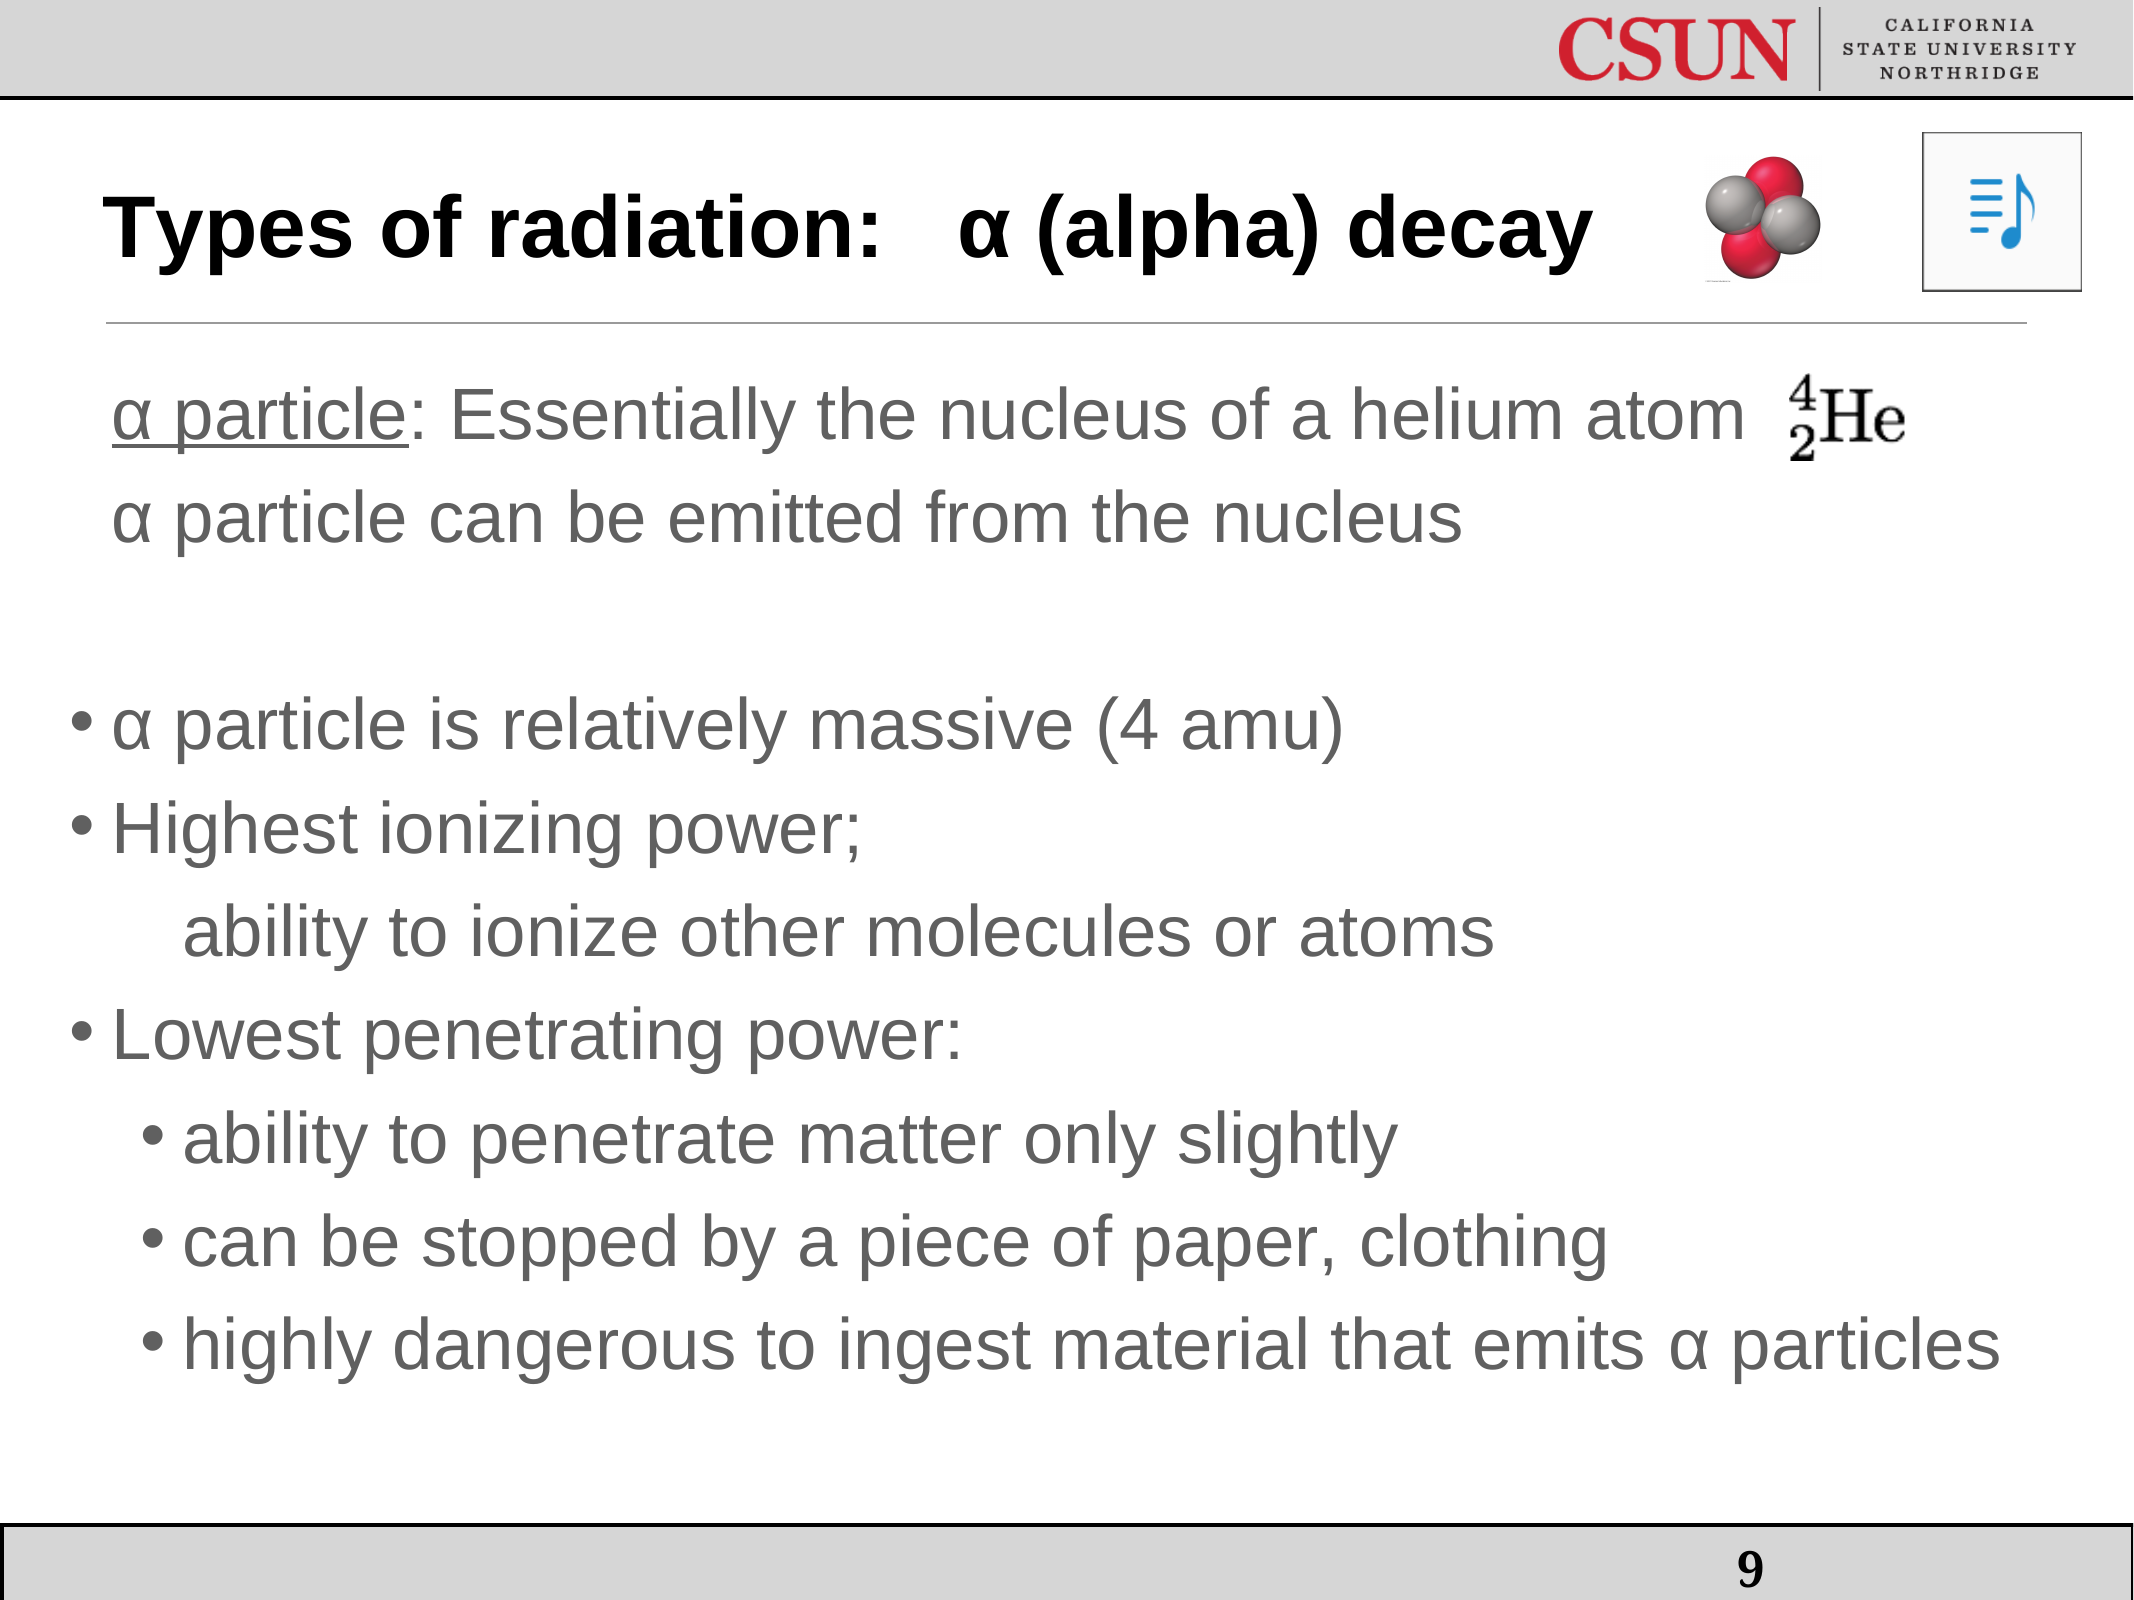

# Types of radiation: α (alpha) decay
α particle: Essentially the nucleus of a helium atom
α particle can be emitted from the nucleus
α particle is relatively massive (4 amu)
Highest ionizing power;
ability to ionize other molecules or atoms
Lowest penetrating power:
ability to penetrate matter only slightly
can be stopped by a piece of paper, clothing
highly dangerous to ingest material that emits α particles
9